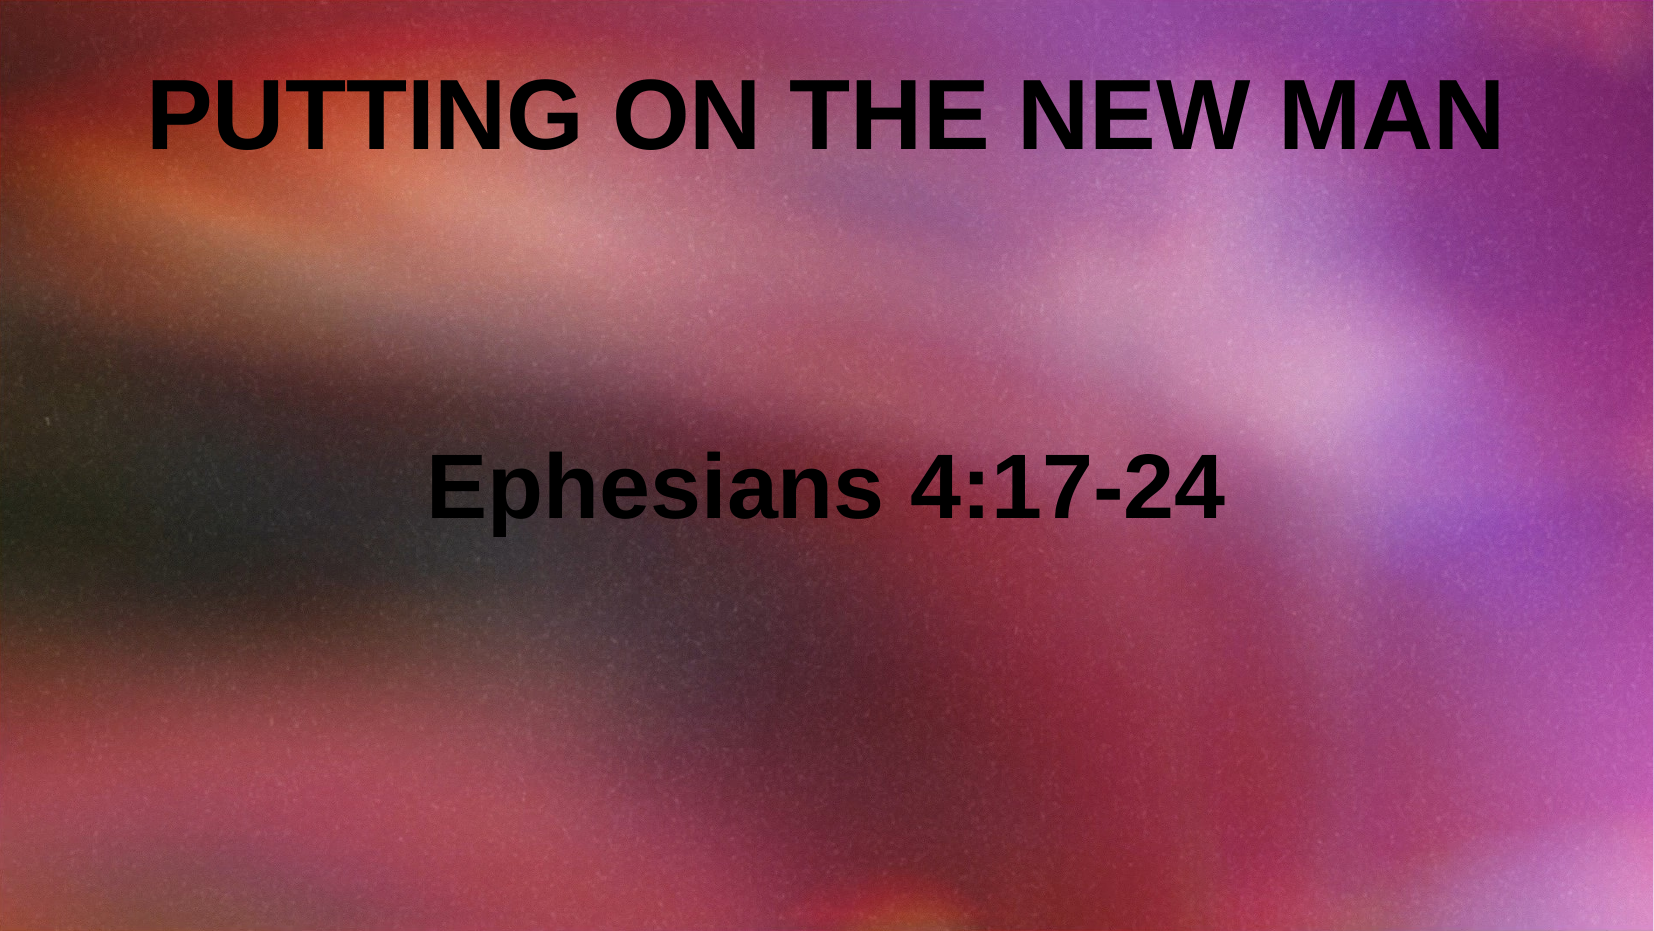

# PUTTING ON THE NEW MAN
Ephesians 4:17-24